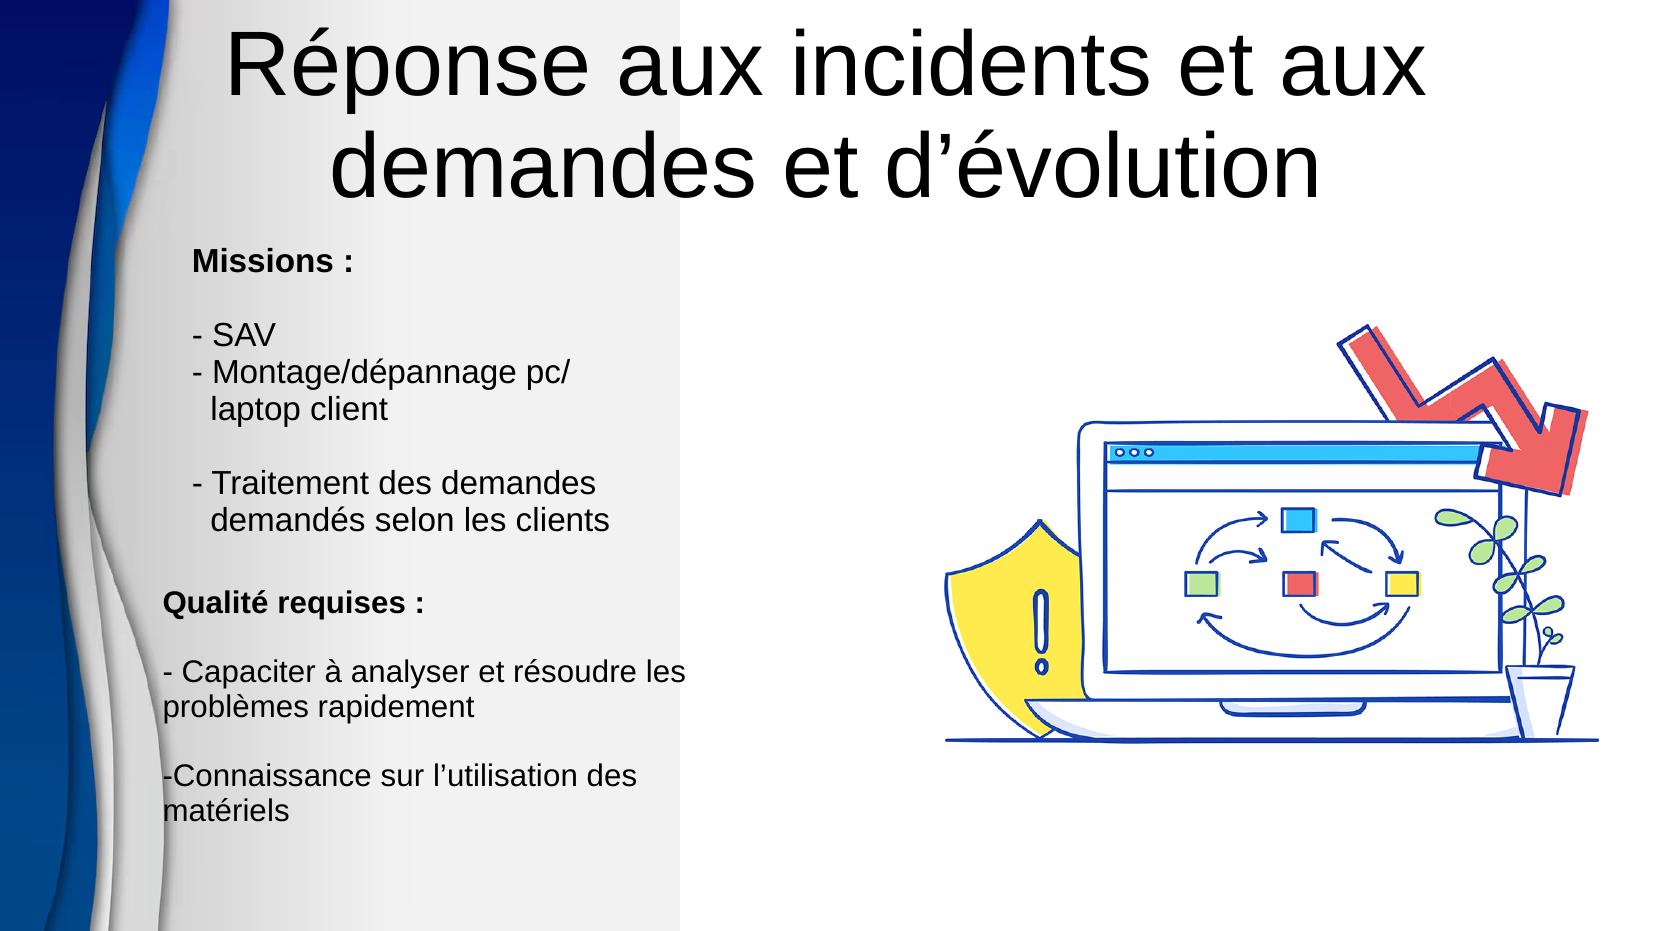

# Réponse aux incidents et aux demandes et d’évolution
Missions :
- SAV
- Montage/dépannage pc/
 laptop client
- Traitement des demandes
 demandés selon les clients
Qualité requises :
- Capaciter à analyser et résoudre les problèmes rapidement
-Connaissance sur l’utilisation des matériels